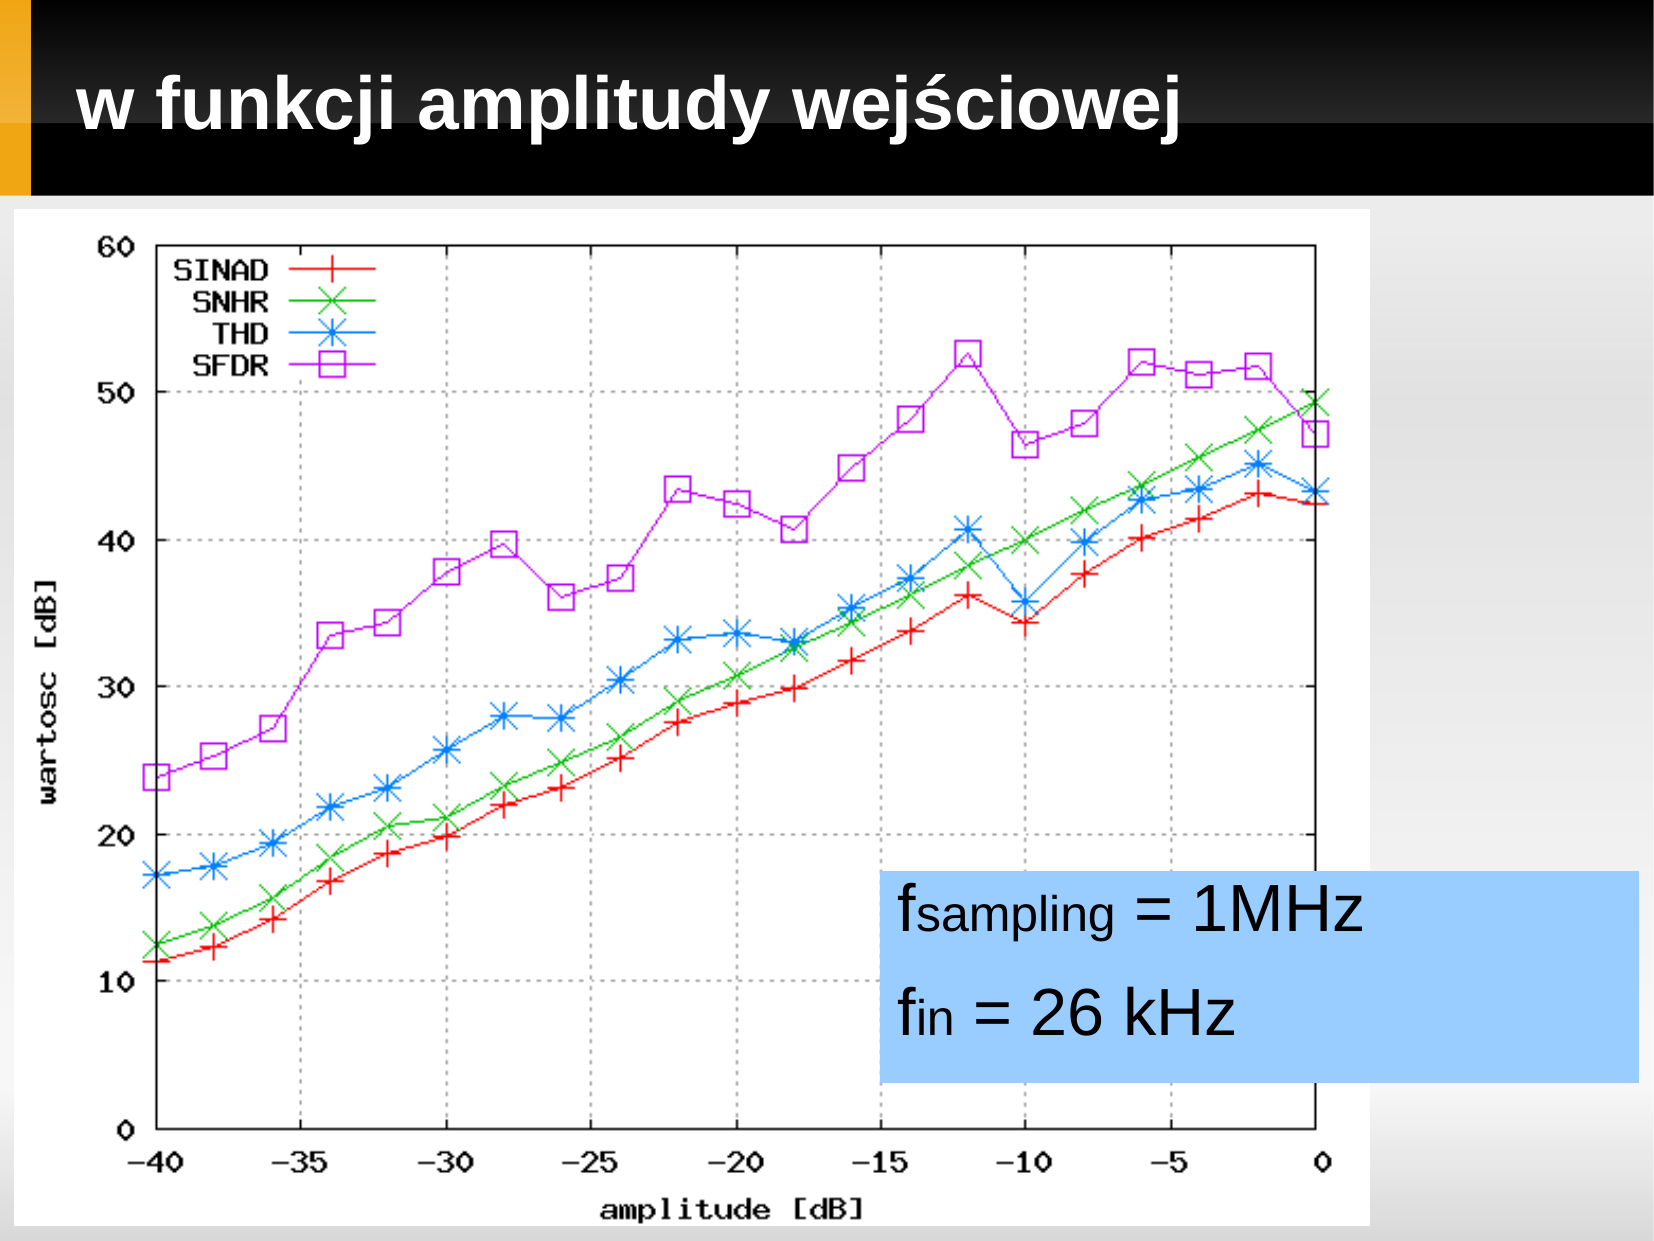

# w funkcji amplitudy wejściowej
fsampling = 1MHz
fin = 26 kHz